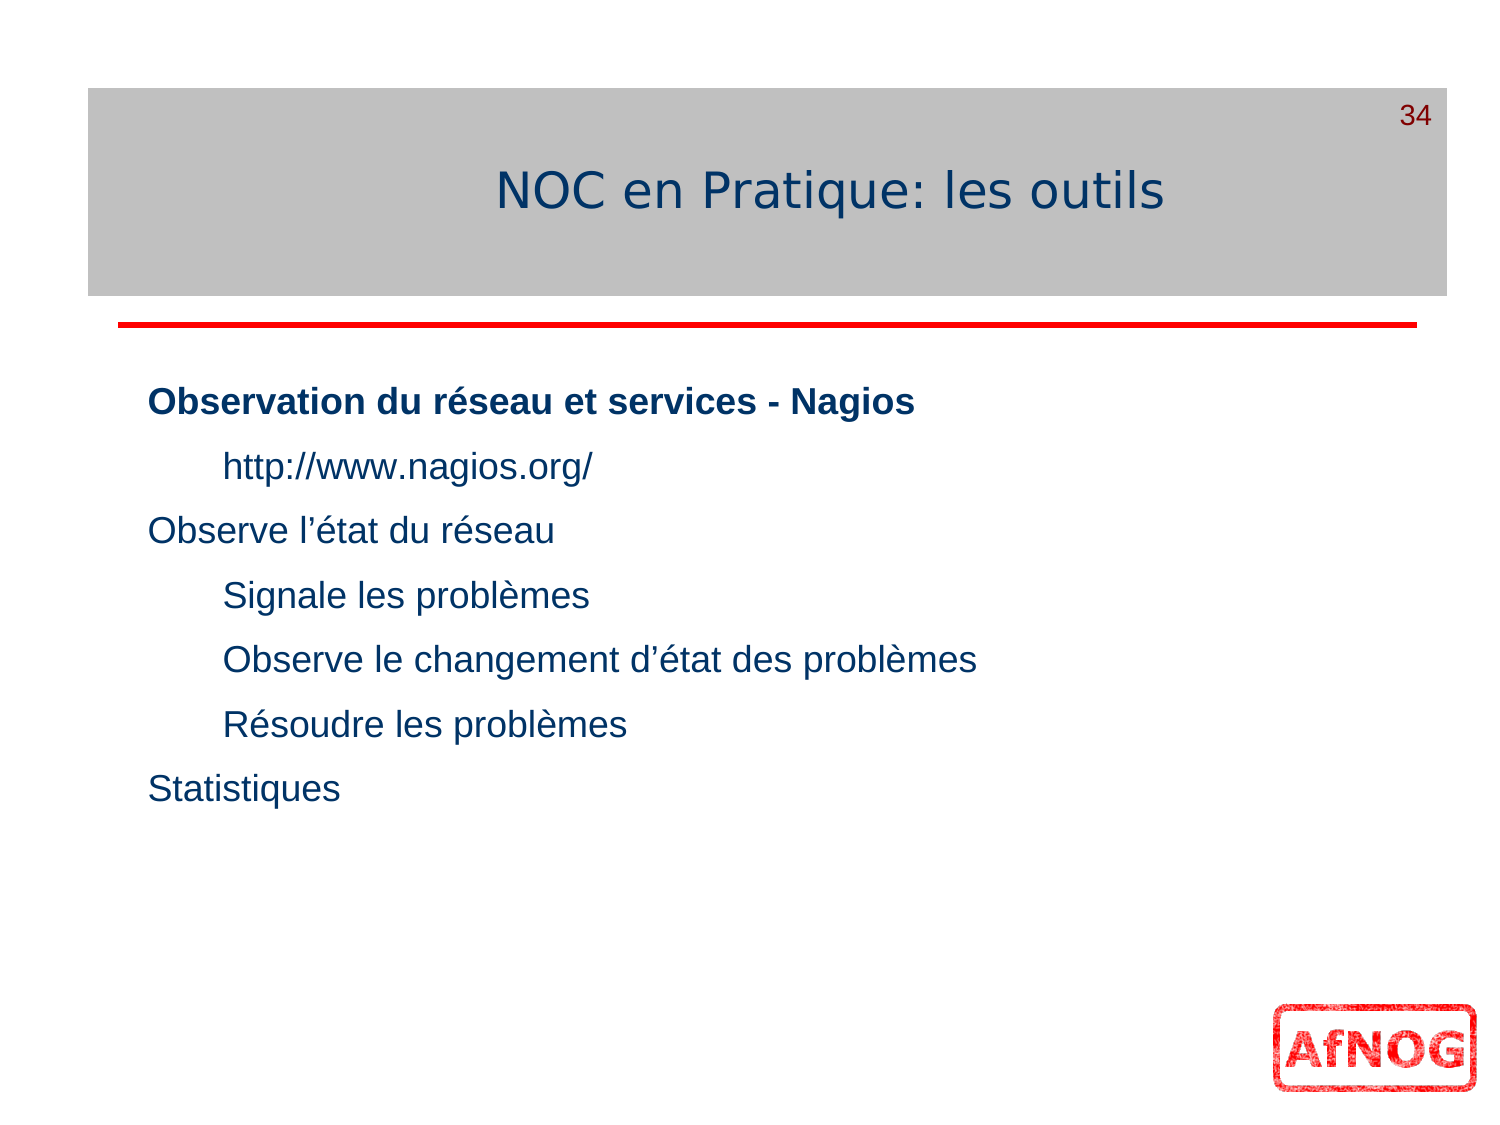

# NOC en Pratique: les outils
Observation du réseau et services - Nagios
http://www.nagios.org/
Observe l’état du réseau
Signale les problèmes
Observe le changement d’état des problèmes
Résoudre les problèmes
Statistiques